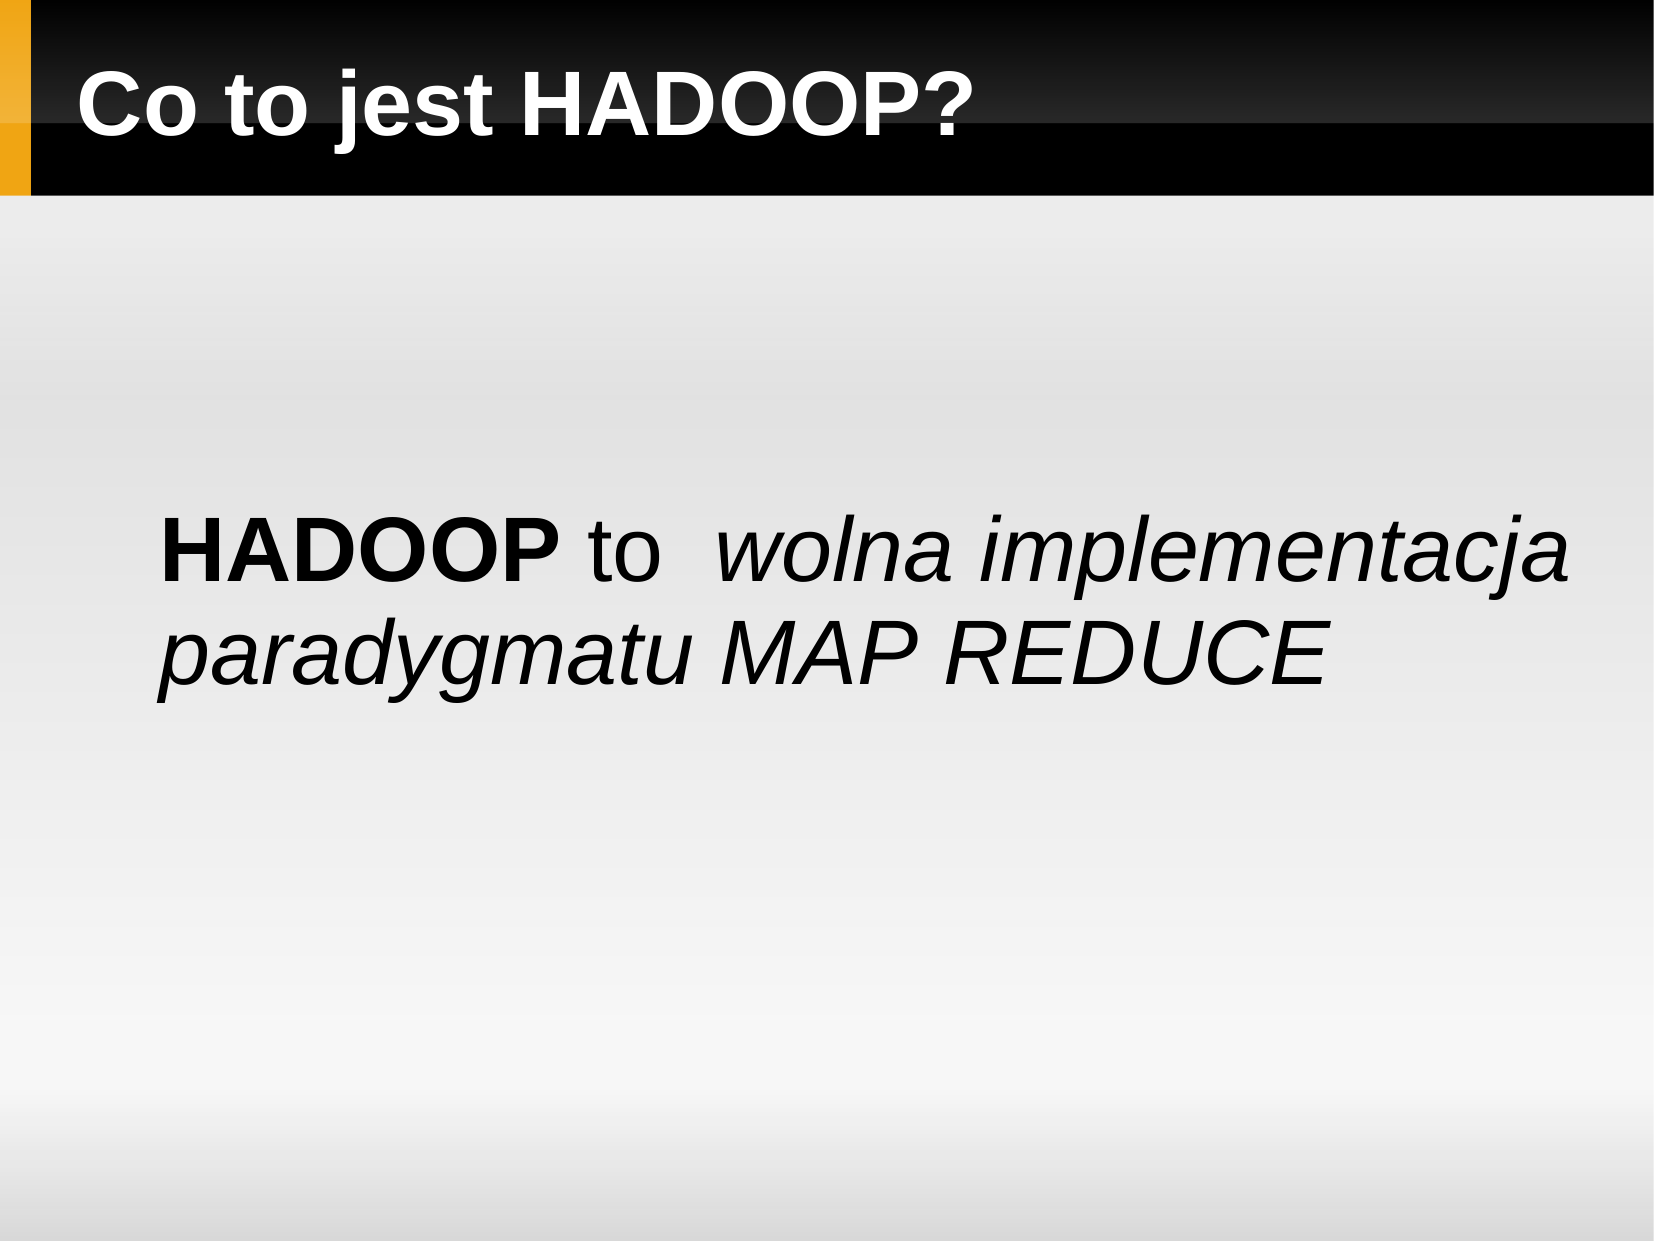

# Co to jest HADOOP?
HADOOP to wolna implementacja paradygmatu MAP REDUCE